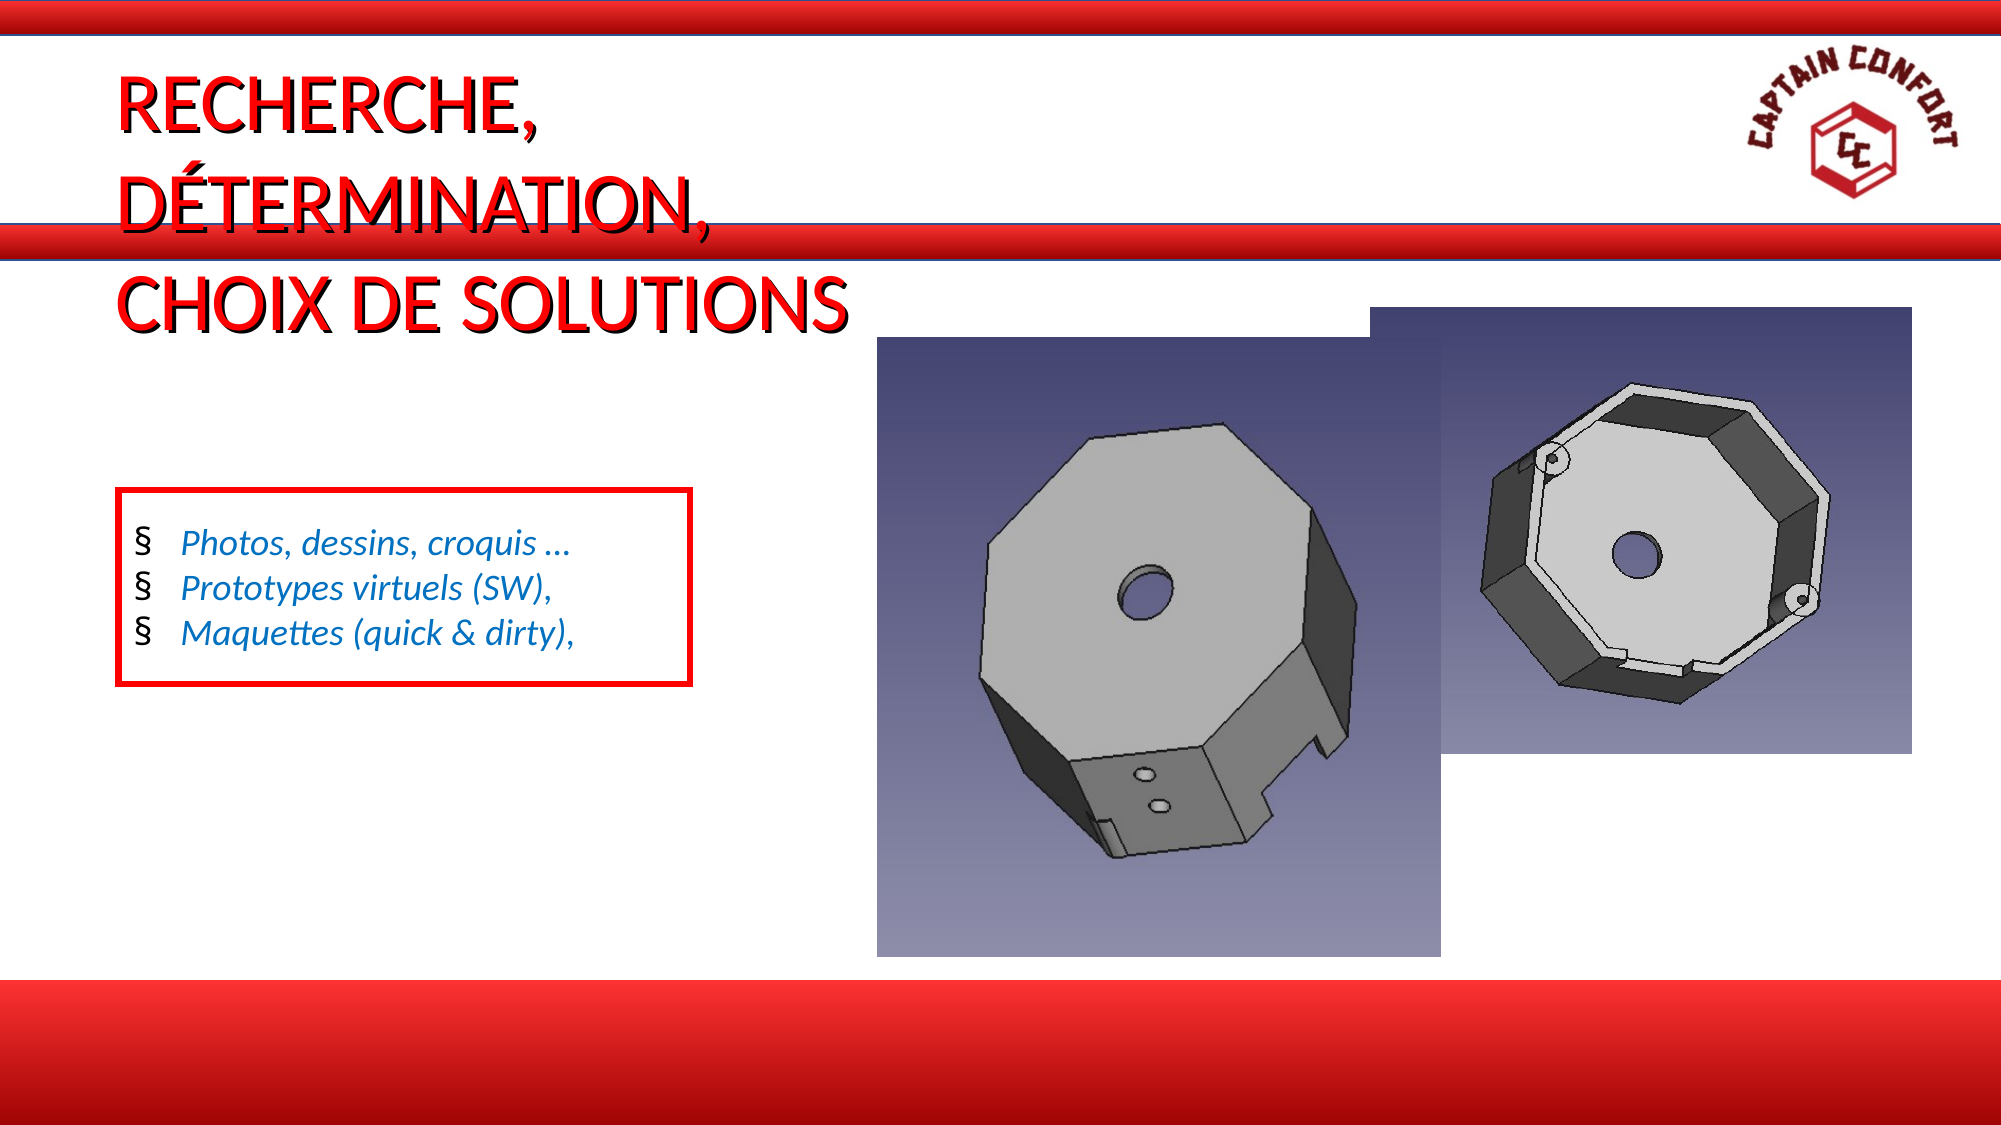

RECHERCHE,
DÉTERMINATION,
CHOIX DE SOLUTIONS
Photos, dessins, croquis …
Prototypes virtuels (SW),
Maquettes (quick & dirty),